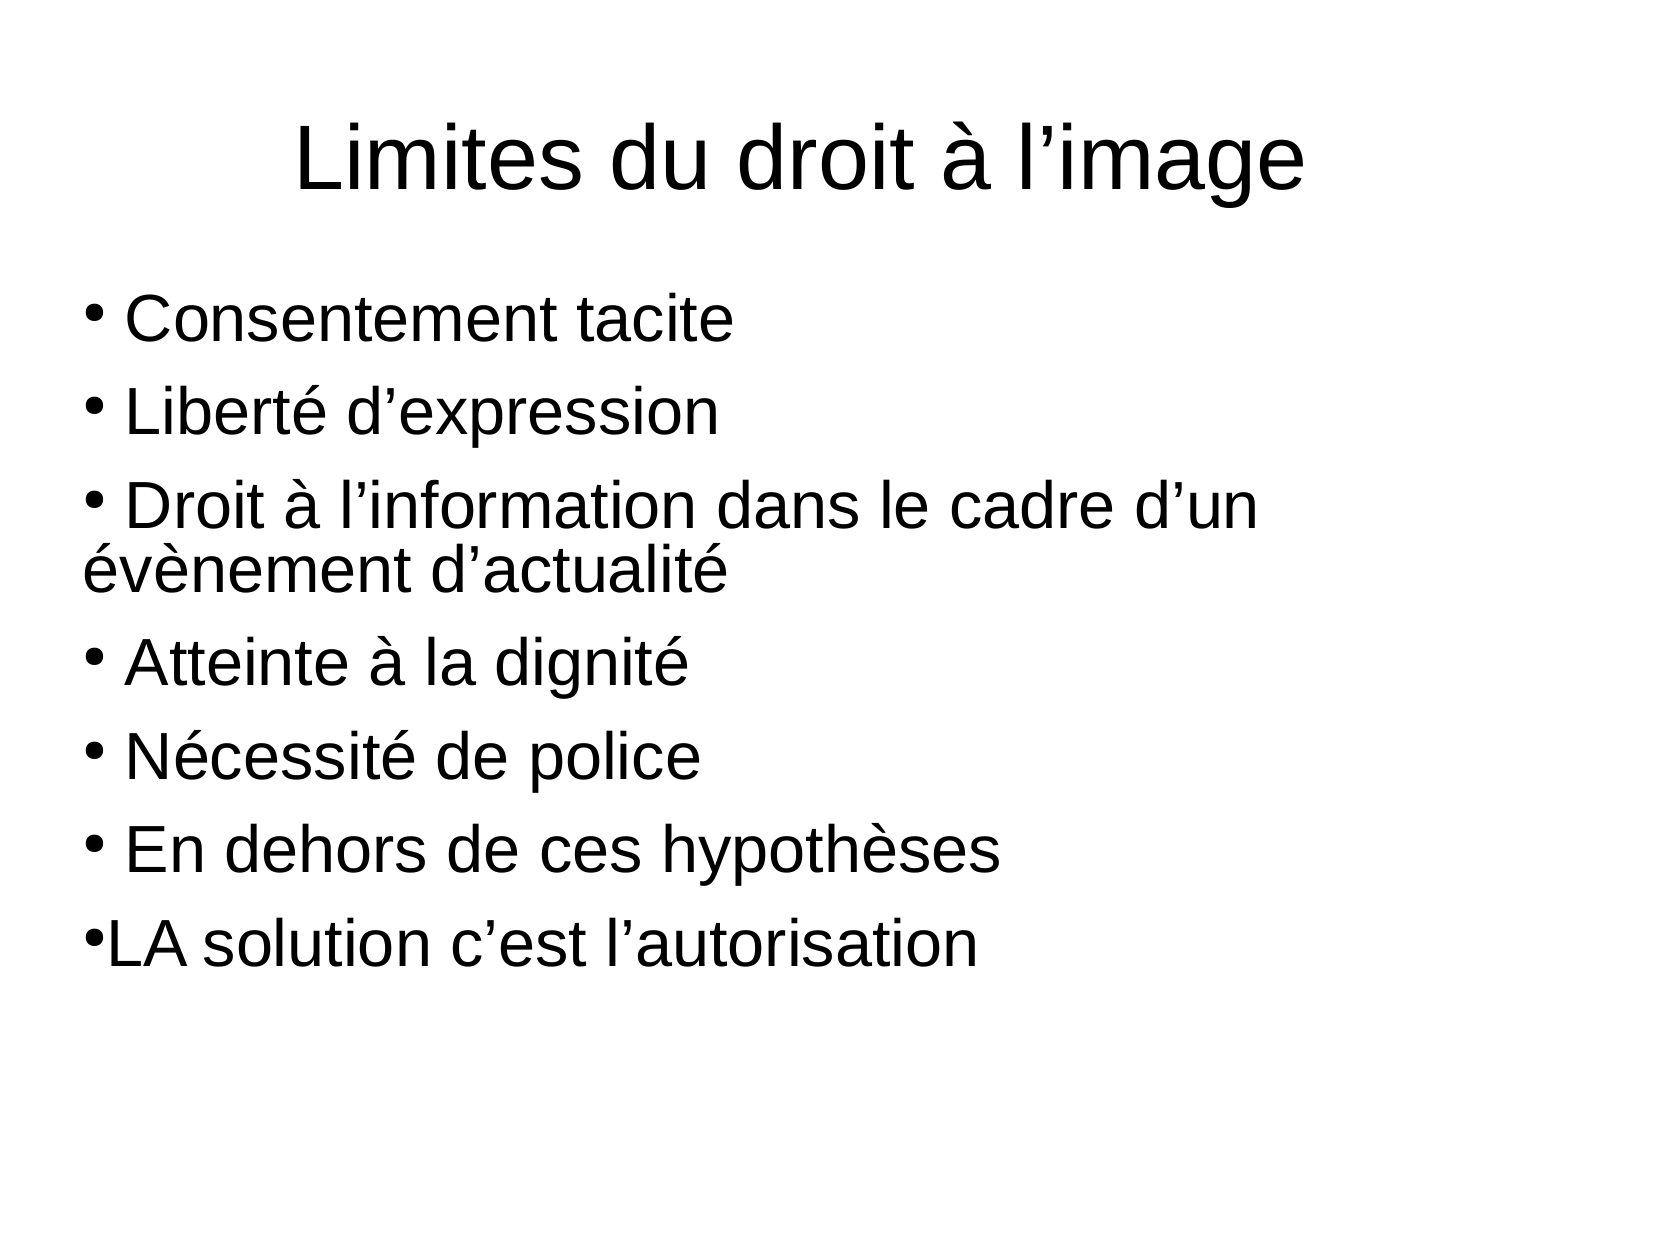

# Limites du droit à l’image
 Consentement tacite
 Liberté d’expression
 Droit à l’information dans le cadre d’un évènement d’actualité
 Atteinte à la dignité
 Nécessité de police
 En dehors de ces hypothèses
LA solution c’est l’autorisation